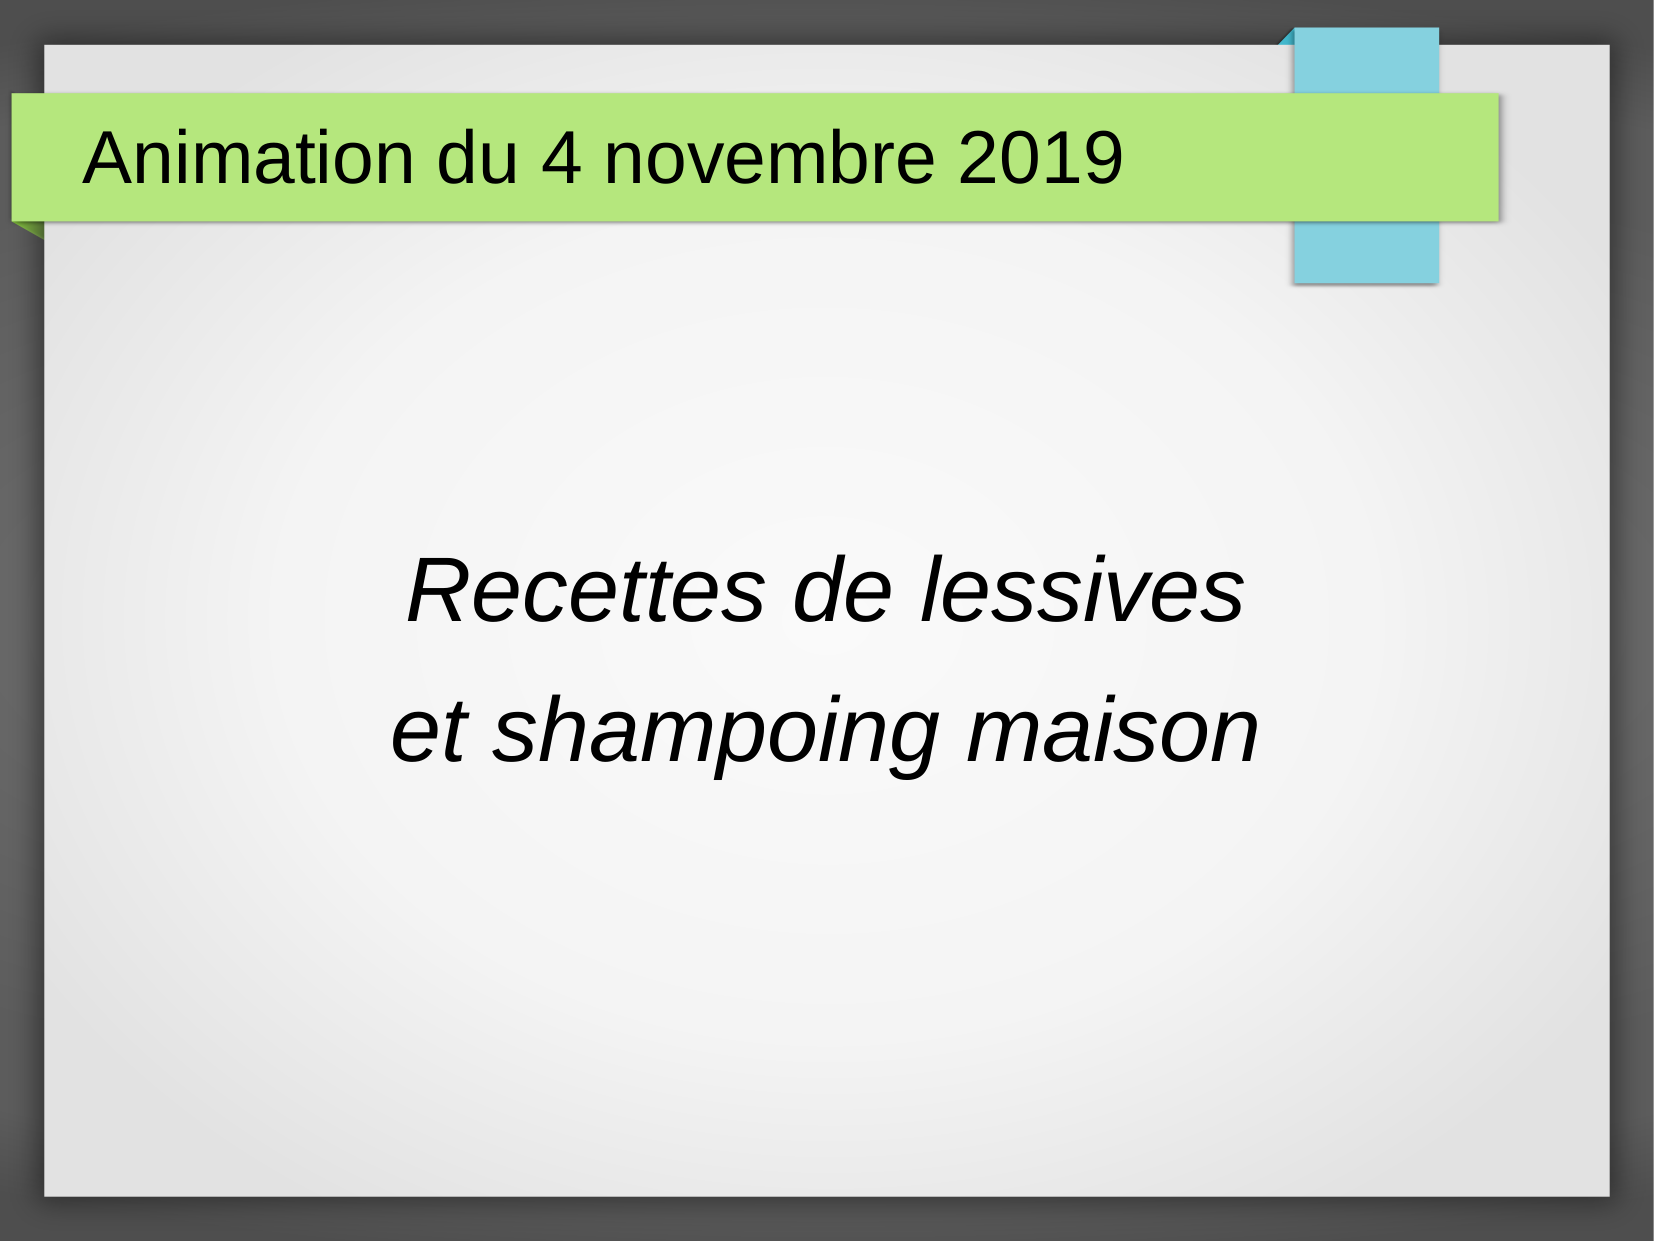

# Animation du 4 novembre 2019
Recettes de lessives
et shampoing maison